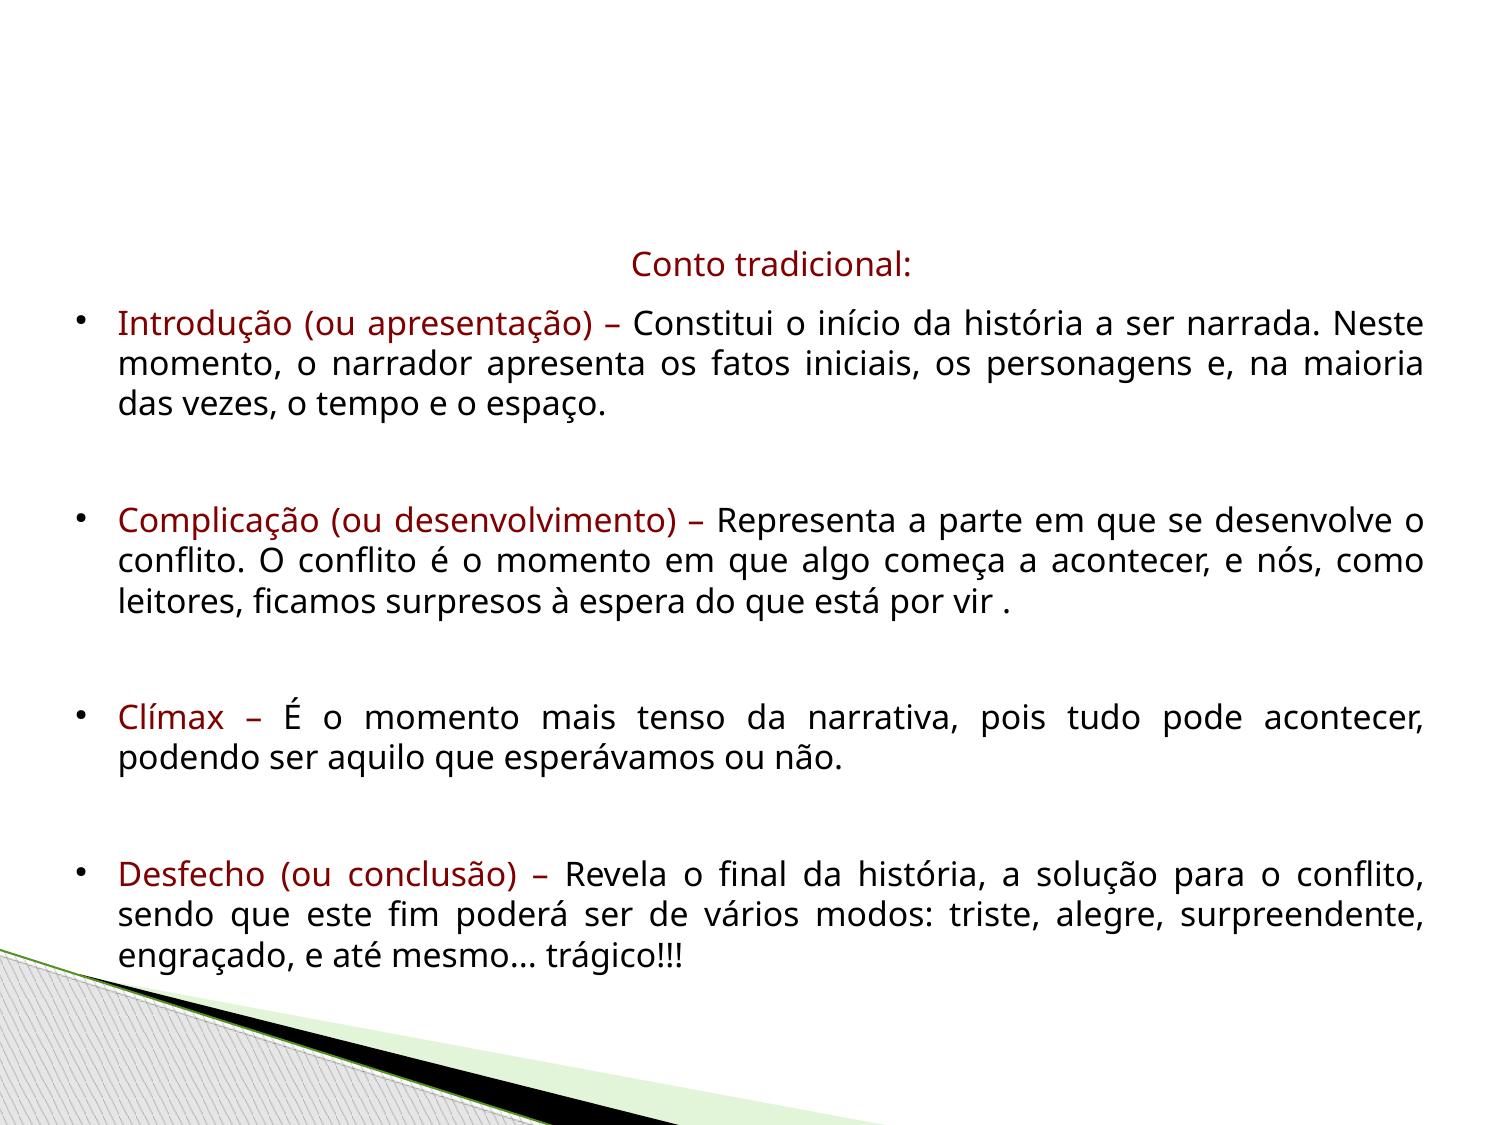

#
Conto tradicional:
Introdução (ou apresentação) – Constitui o início da história a ser narrada. Neste momento, o narrador apresenta os fatos iniciais, os personagens e, na maioria das vezes, o tempo e o espaço.
Complicação (ou desenvolvimento) – Representa a parte em que se desenvolve o conflito. O conflito é o momento em que algo começa a acontecer, e nós, como leitores, ficamos surpresos à espera do que está por vir .
Clímax – É o momento mais tenso da narrativa, pois tudo pode acontecer, podendo ser aquilo que esperávamos ou não.
Desfecho (ou conclusão) – Revela o final da história, a solução para o conflito, sendo que este fim poderá ser de vários modos: triste, alegre, surpreendente, engraçado, e até mesmo... trágico!!!